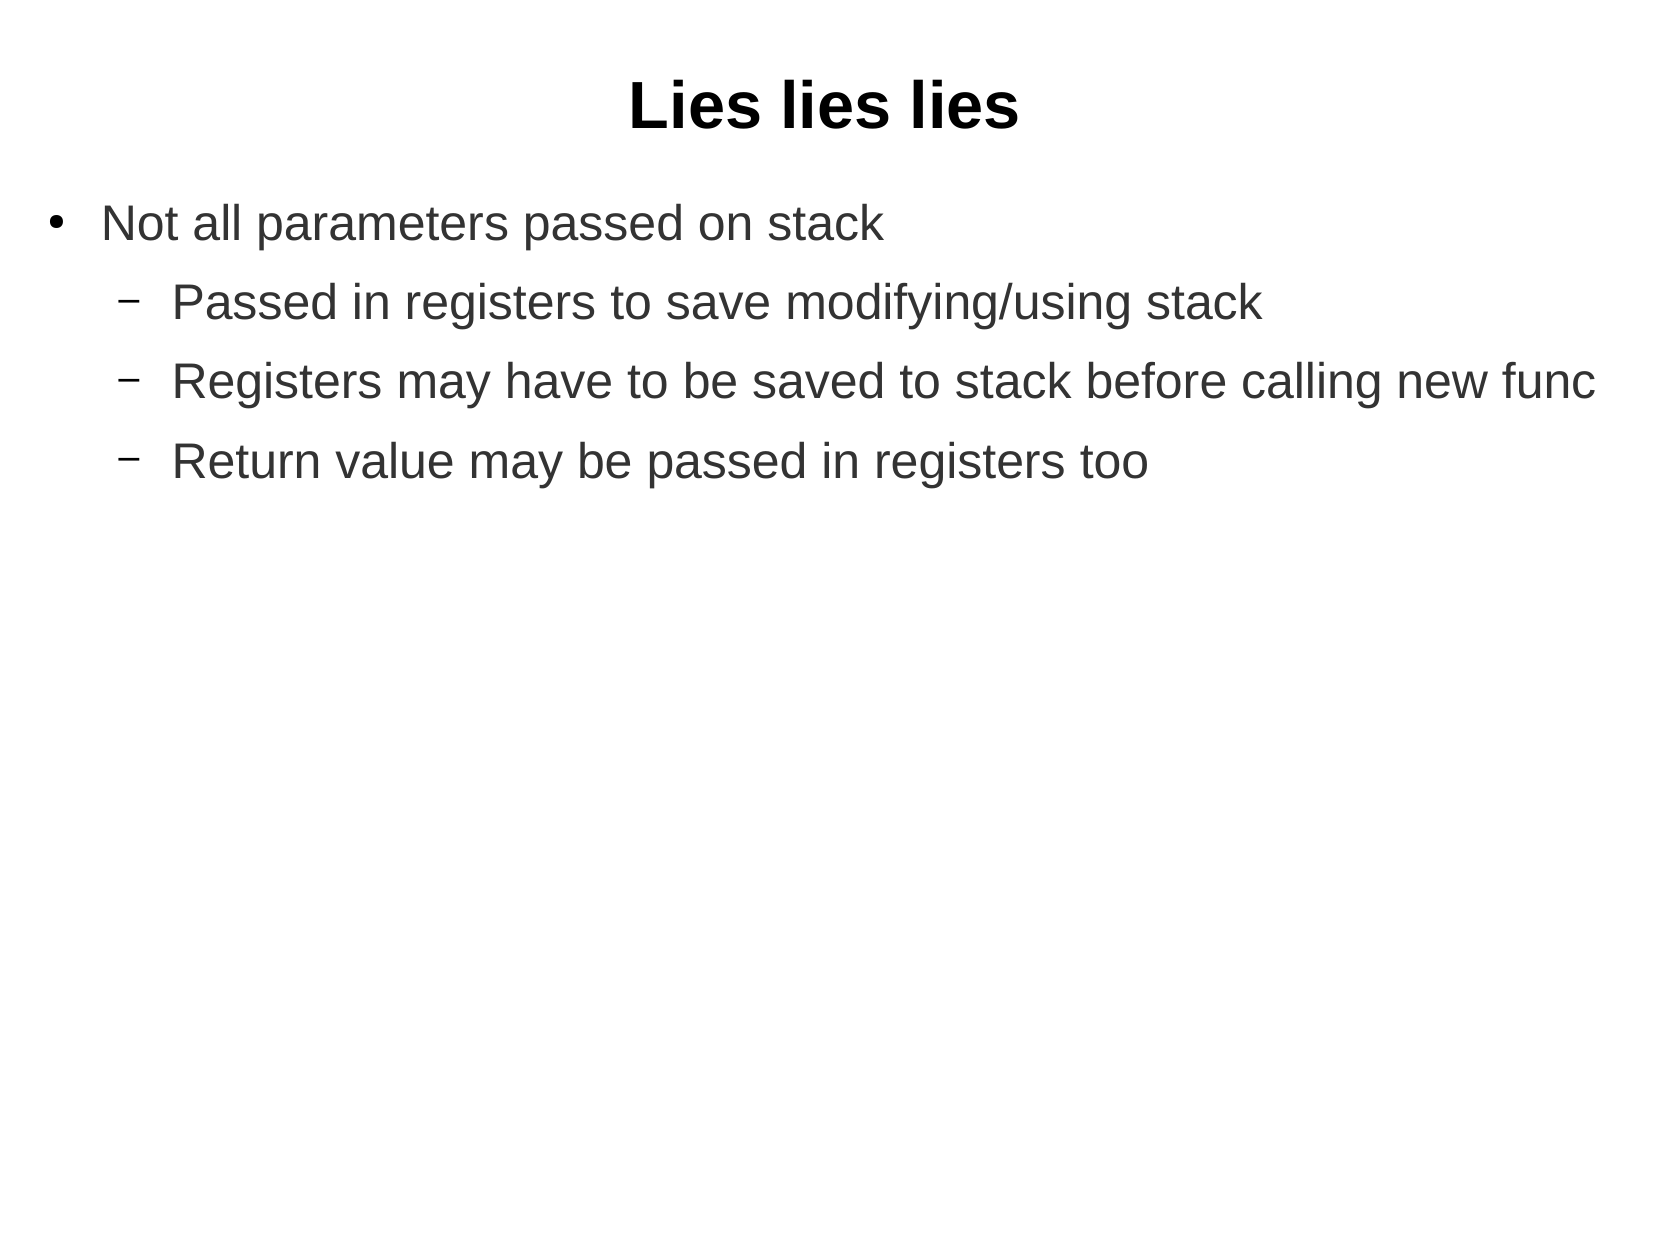

# Lies lies lies
Not all parameters passed on stack
Passed in registers to save modifying/using stack
Registers may have to be saved to stack before calling new func
Return value may be passed in registers too